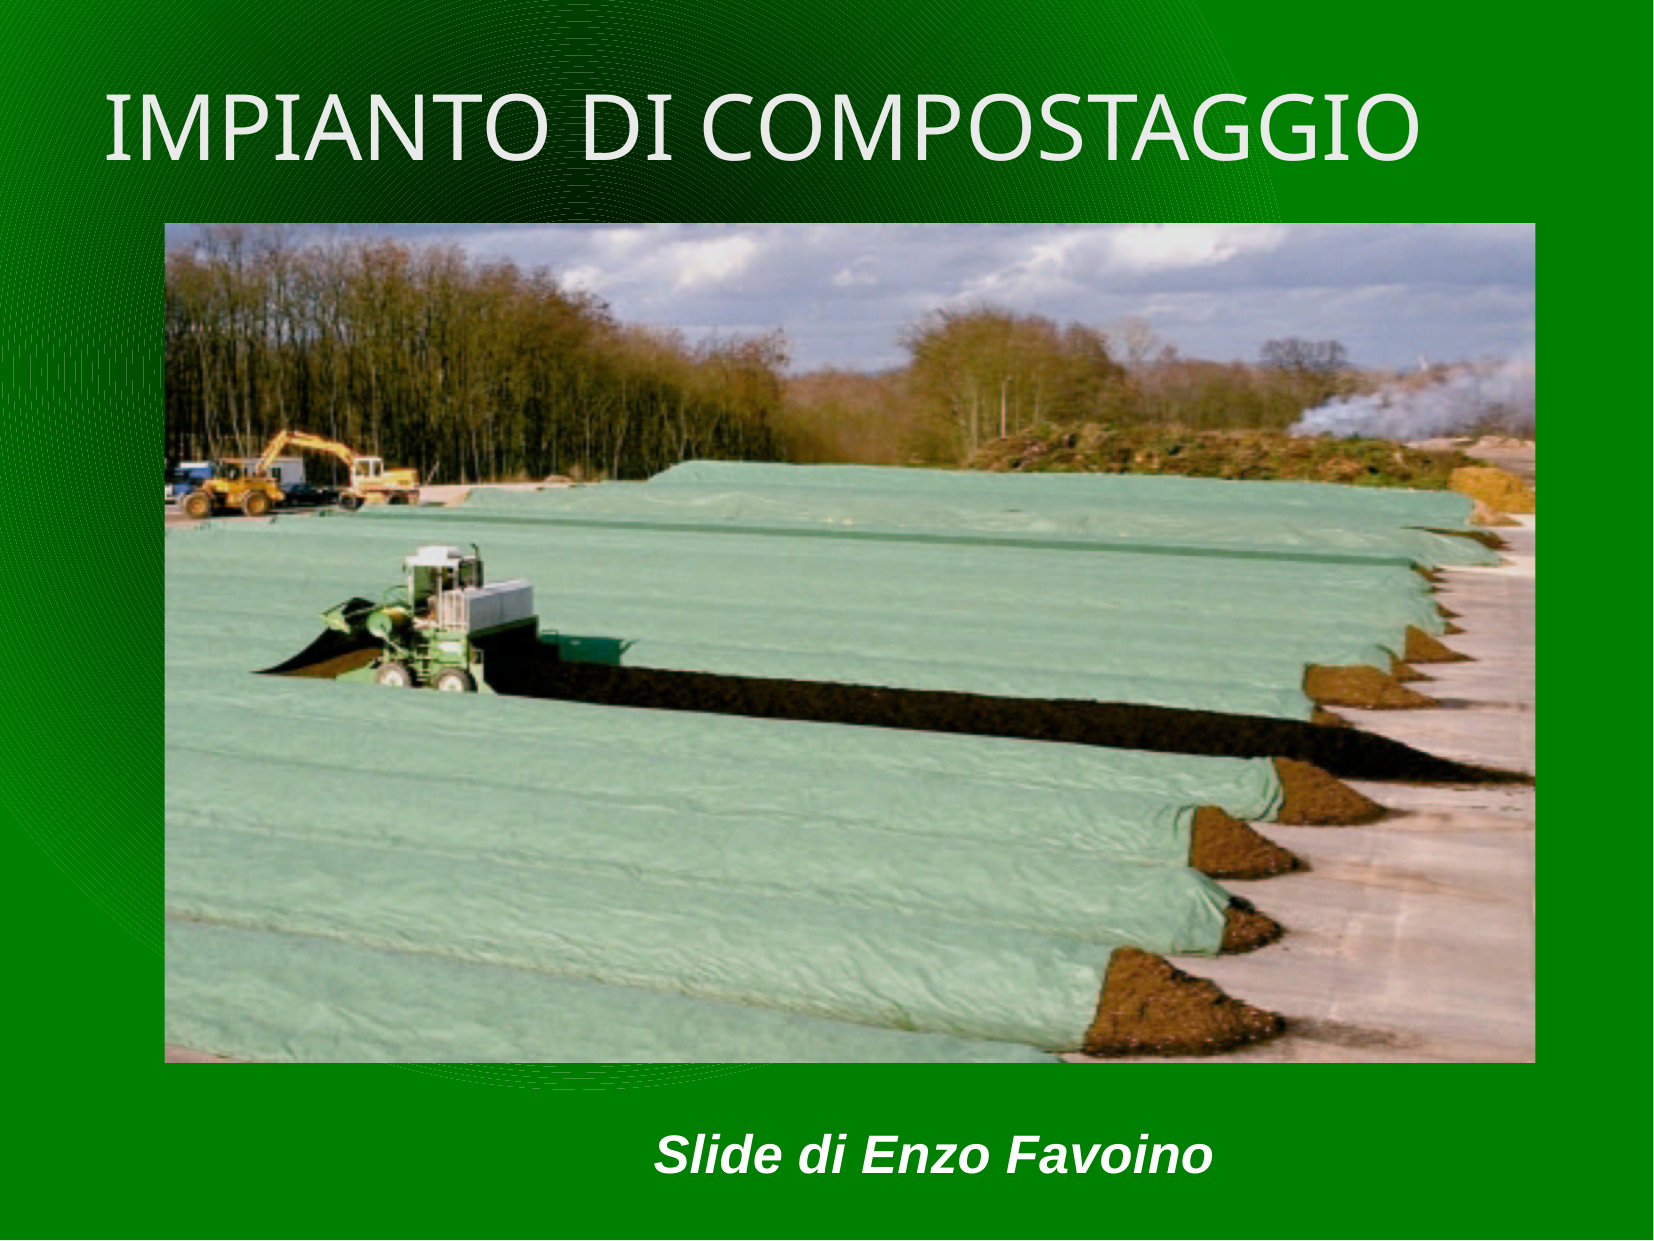

IMPIANTO DI COMPOSTAGGIO
# Slide di Enzo Favoino